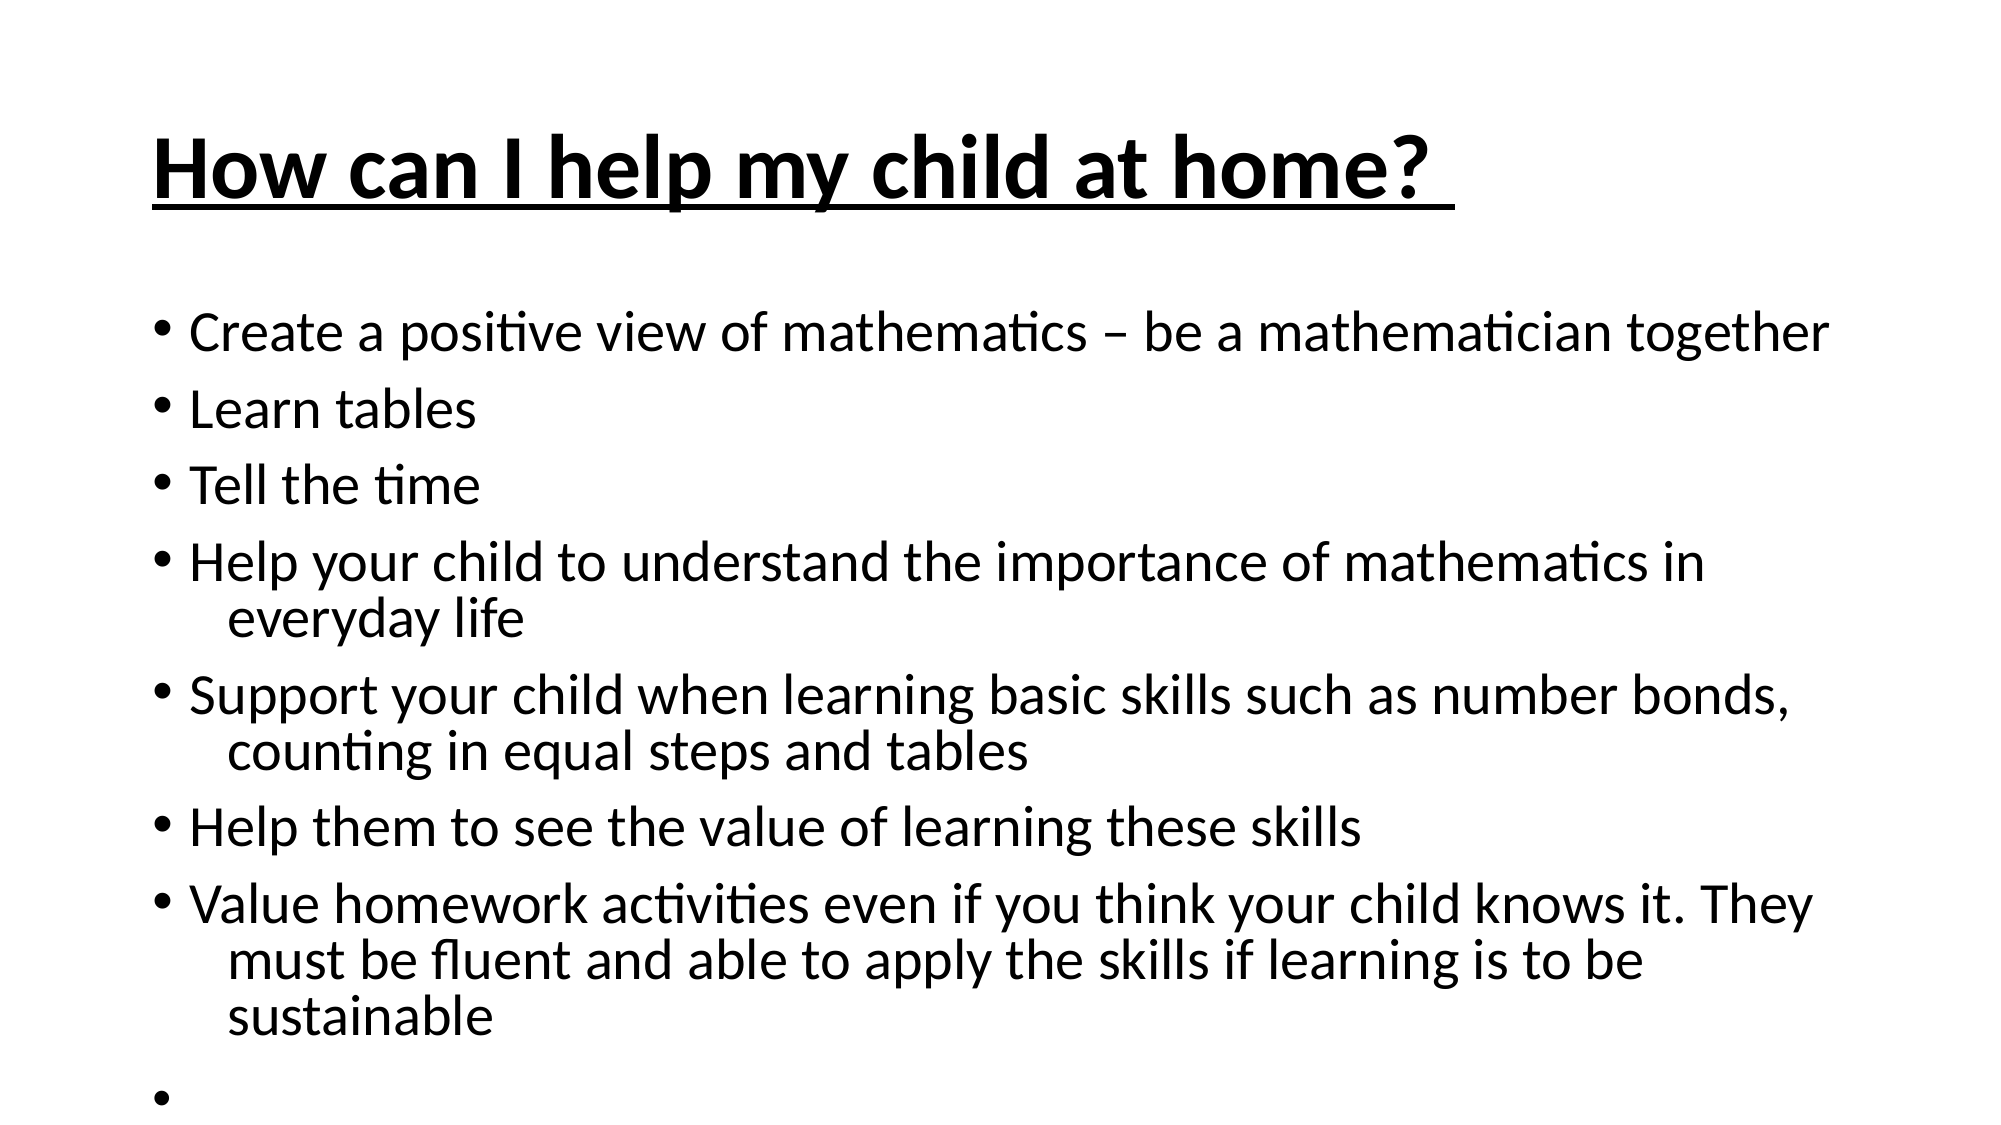

# How can I help my child at home?
Create a positive view of mathematics – be a mathematician together
Learn tables
Tell the time
Help your child to understand the importance of mathematics in everyday life
Support your child when learning basic skills such as number bonds, counting in equal steps and tables
Help them to see the value of learning these skills
Value homework activities even if you think your child knows it. They must be fluent and able to apply the skills if learning is to be sustainable